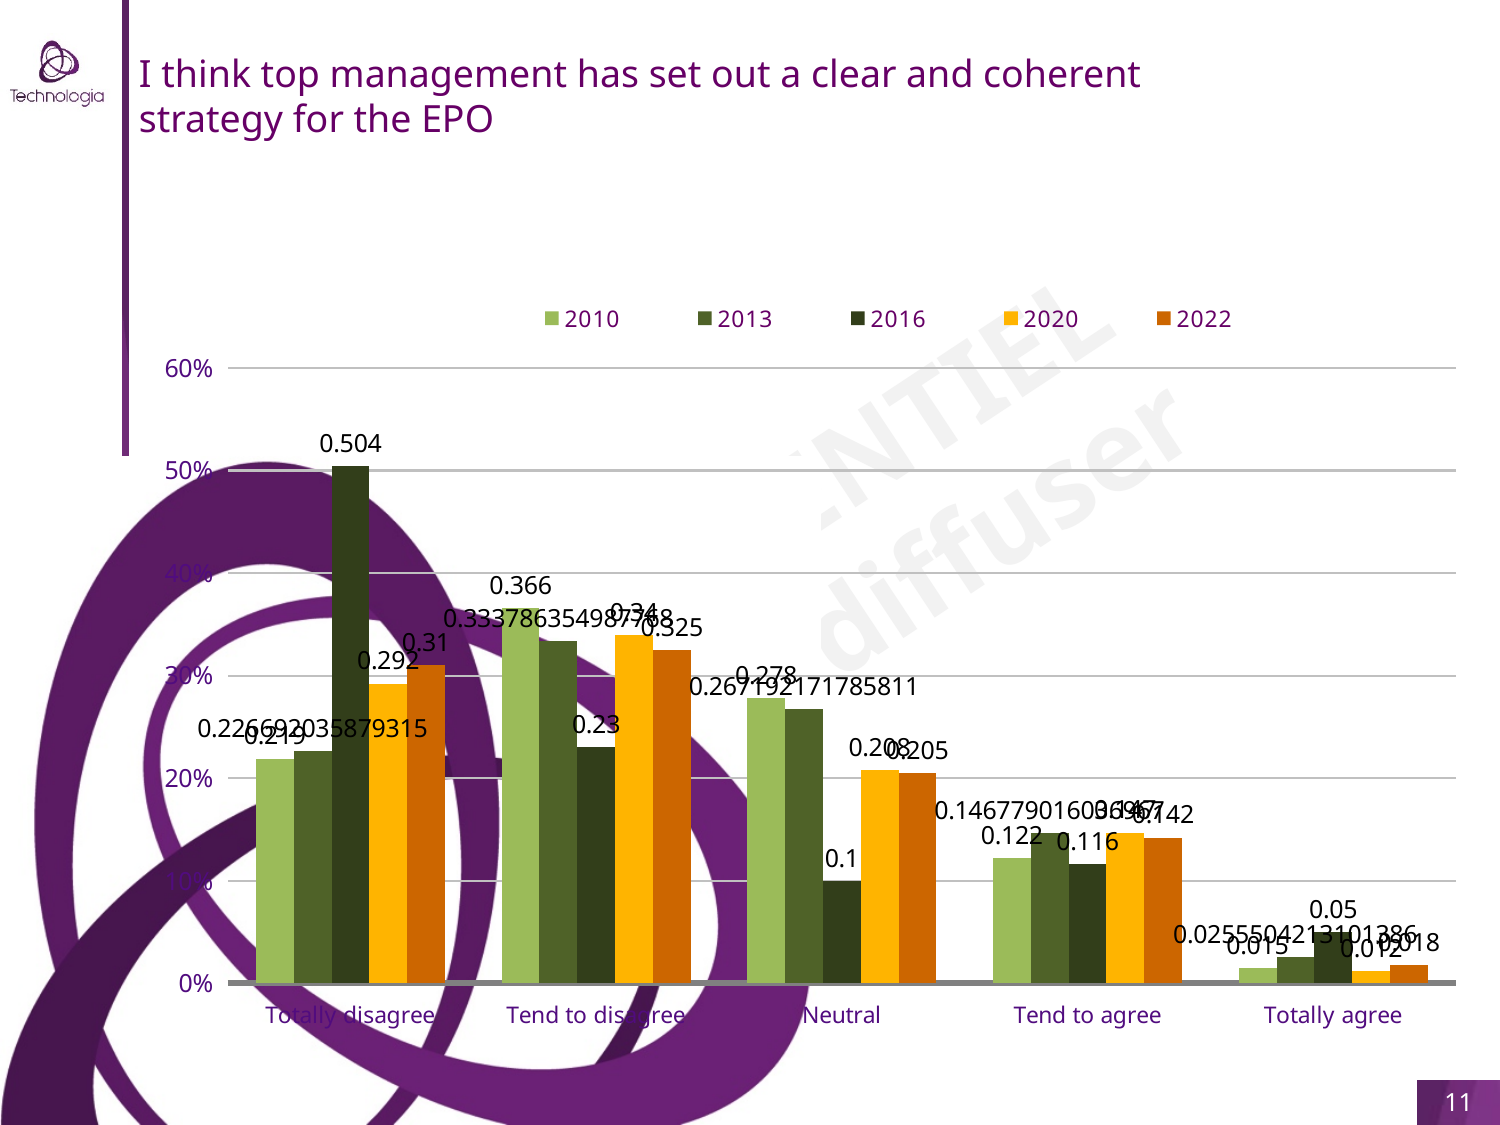

# I think top management has set out a clear and coherent strategy for the EPO
### Chart
| Category | 2010 | 2013 | 2016 | 2020 | 2022 |
|---|---|---|---|---|---|
| Totally disagree | 0.219 | 0.226692035879315 | 0.504 | 0.292 | 0.31 |
| Tend to disagree | 0.366 | 0.333786354987768 | 0.23 | 0.34 | 0.325 |
| Neutral | 0.278 | 0.267192171785811 | 0.1 | 0.208 | 0.205 |
| Tend to agree | 0.122 | 0.146779016036967 | 0.116 | 0.147 | 0.142 |
| Totally agree | 0.015 | 0.0255504213101386 | 0.05 | 0.012 | 0.018 |